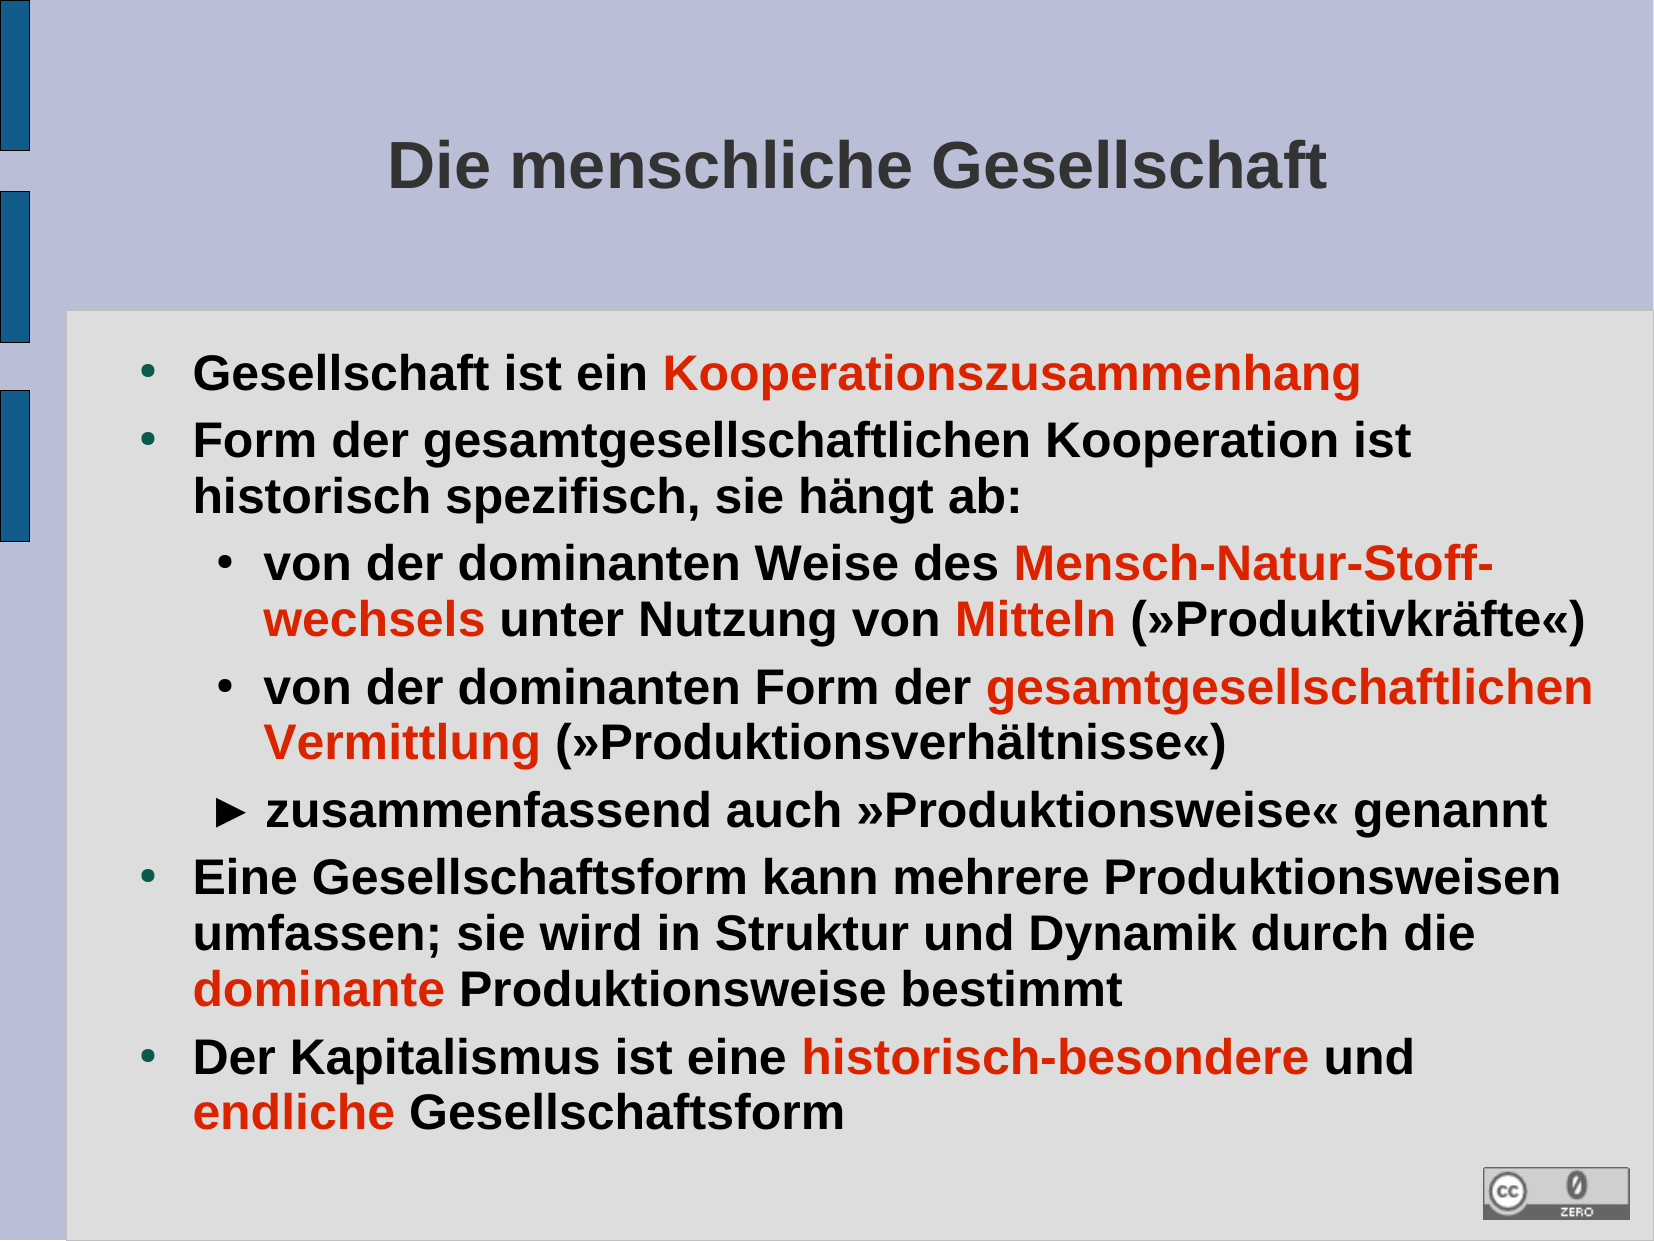

# Die menschliche Gesellschaft
Gesellschaft ist ein Kooperationszusammenhang
Form der gesamtgesellschaftlichen Kooperation ist historisch spezifisch, sie hängt ab:
von der dominanten Weise des Mensch-Natur-Stoff-wechsels unter Nutzung von Mitteln (»Produktivkräfte«)
von der dominanten Form der gesamtgesellschaftlichen Vermittlung (»Produktionsverhältnisse«)
 ► zusammenfassend auch »Produktionsweise« genannt
Eine Gesellschaftsform kann mehrere Produktionsweisen umfassen; sie wird in Struktur und Dynamik durch die dominante Produktionsweise bestimmt
Der Kapitalismus ist eine historisch-besondere und endliche Gesellschaftsform